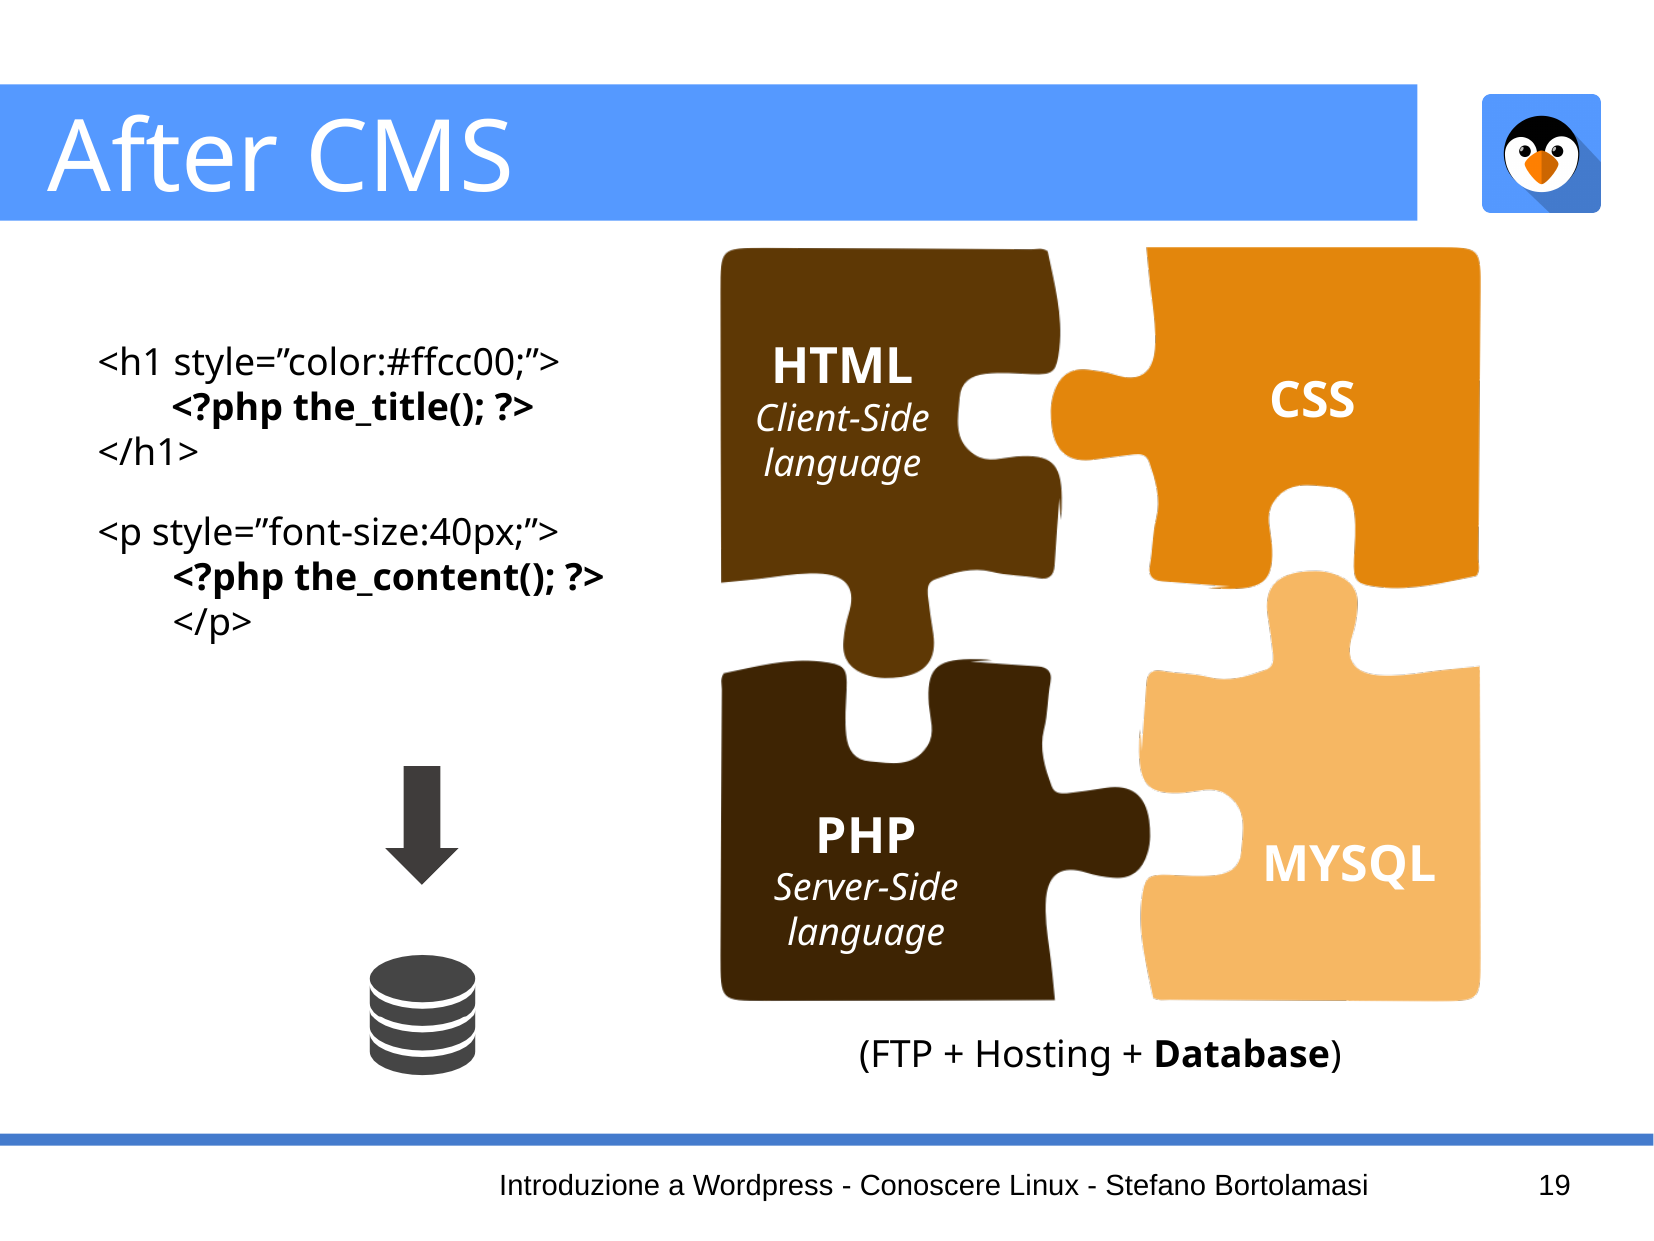

# After CMS
<h1 style=”color:#ffcc00;”>
	<?php the_title(); ?>
</h1>
<p style=”font-size:40px;”>
<?php the_content(); ?>
</p>
CSS
HTML
Client-Side language
MYSQL
PHP
Server-Side language
(FTP + Hosting + Database)
Introduzione a Wordpress - Conoscere Linux - Stefano Bortolamasi
19